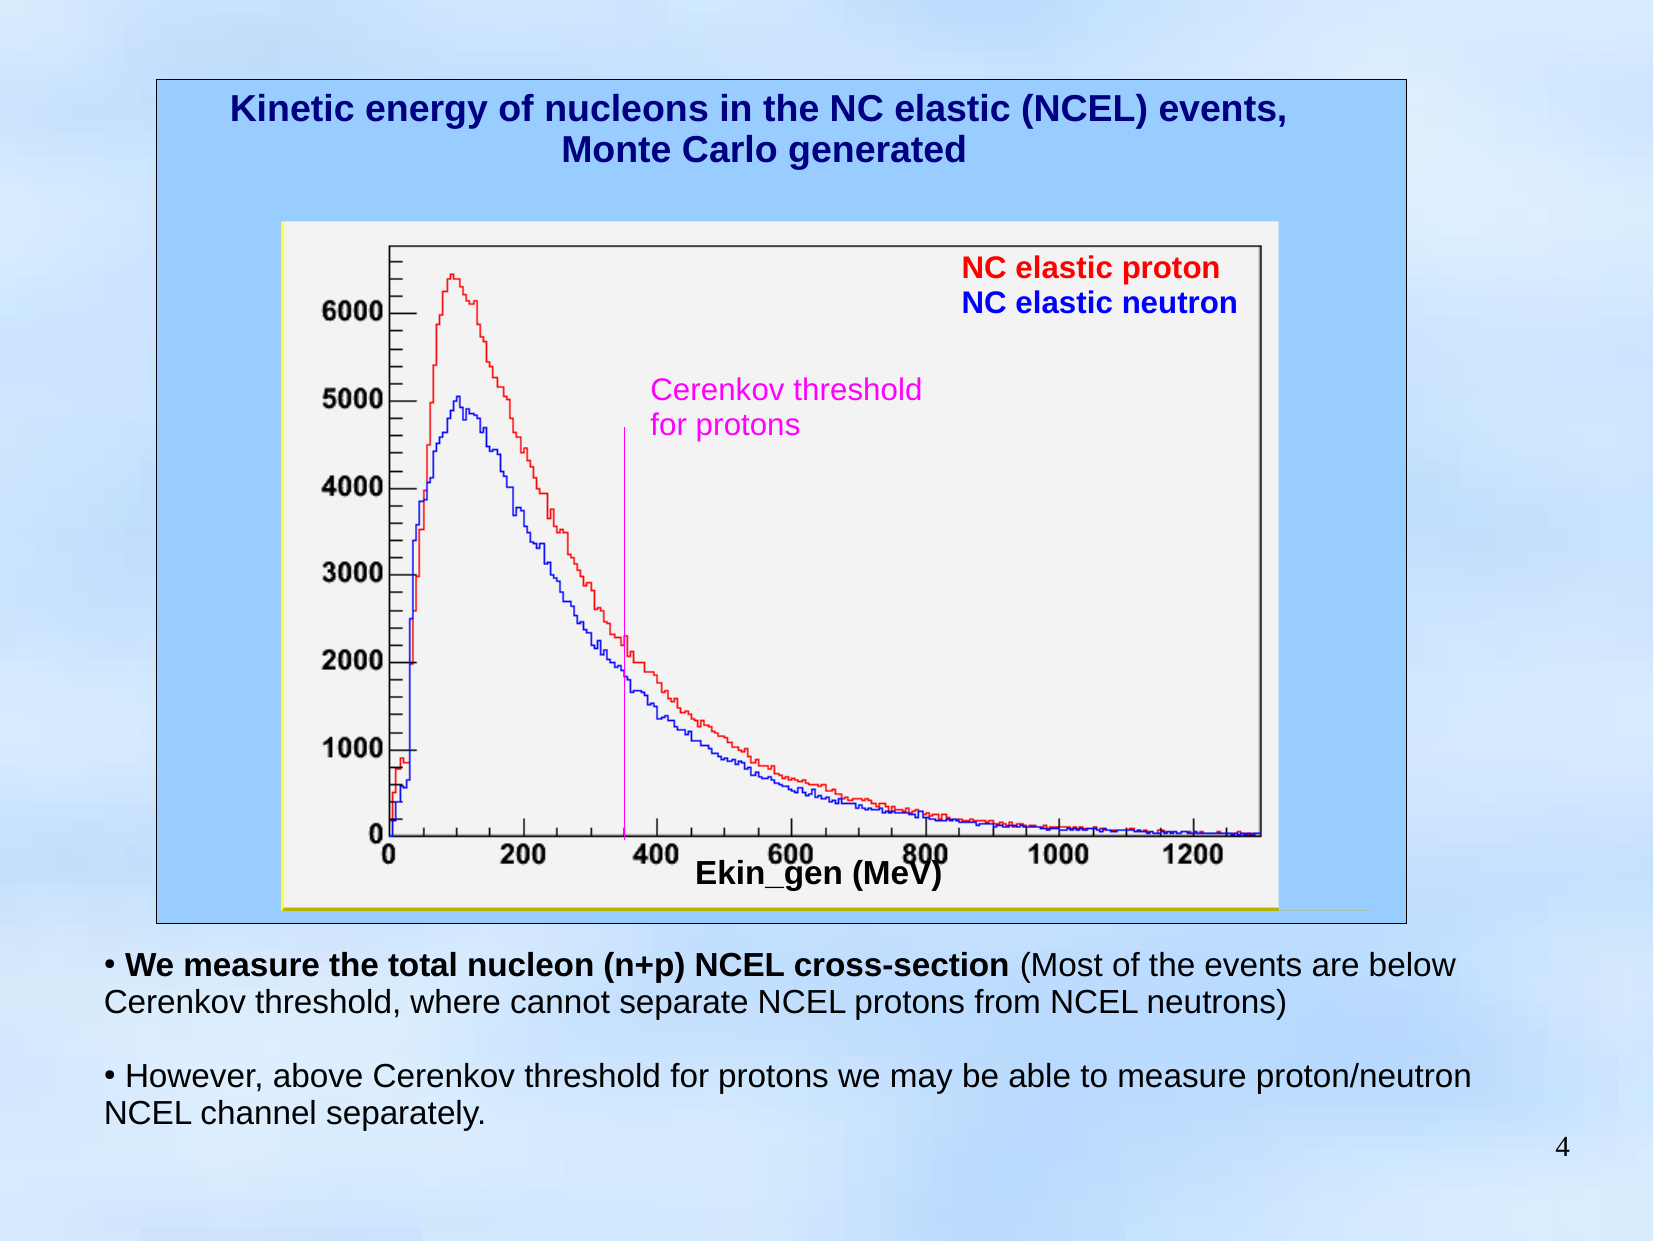

Kinetic energy of nucleons in the NC elastic (NCEL) events,
Monte Carlo generated
NC elastic proton
NC elastic neutron
Cerenkov threshold
for protons
Ekin_gen (MeV)
 We measure the total nucleon (n+p) NCEL cross-section (Most of the events are below Cerenkov threshold, where cannot separate NCEL protons from NCEL neutrons)
 However, above Cerenkov threshold for protons we may be able to measure proton/neutron NCEL channel separately.
4